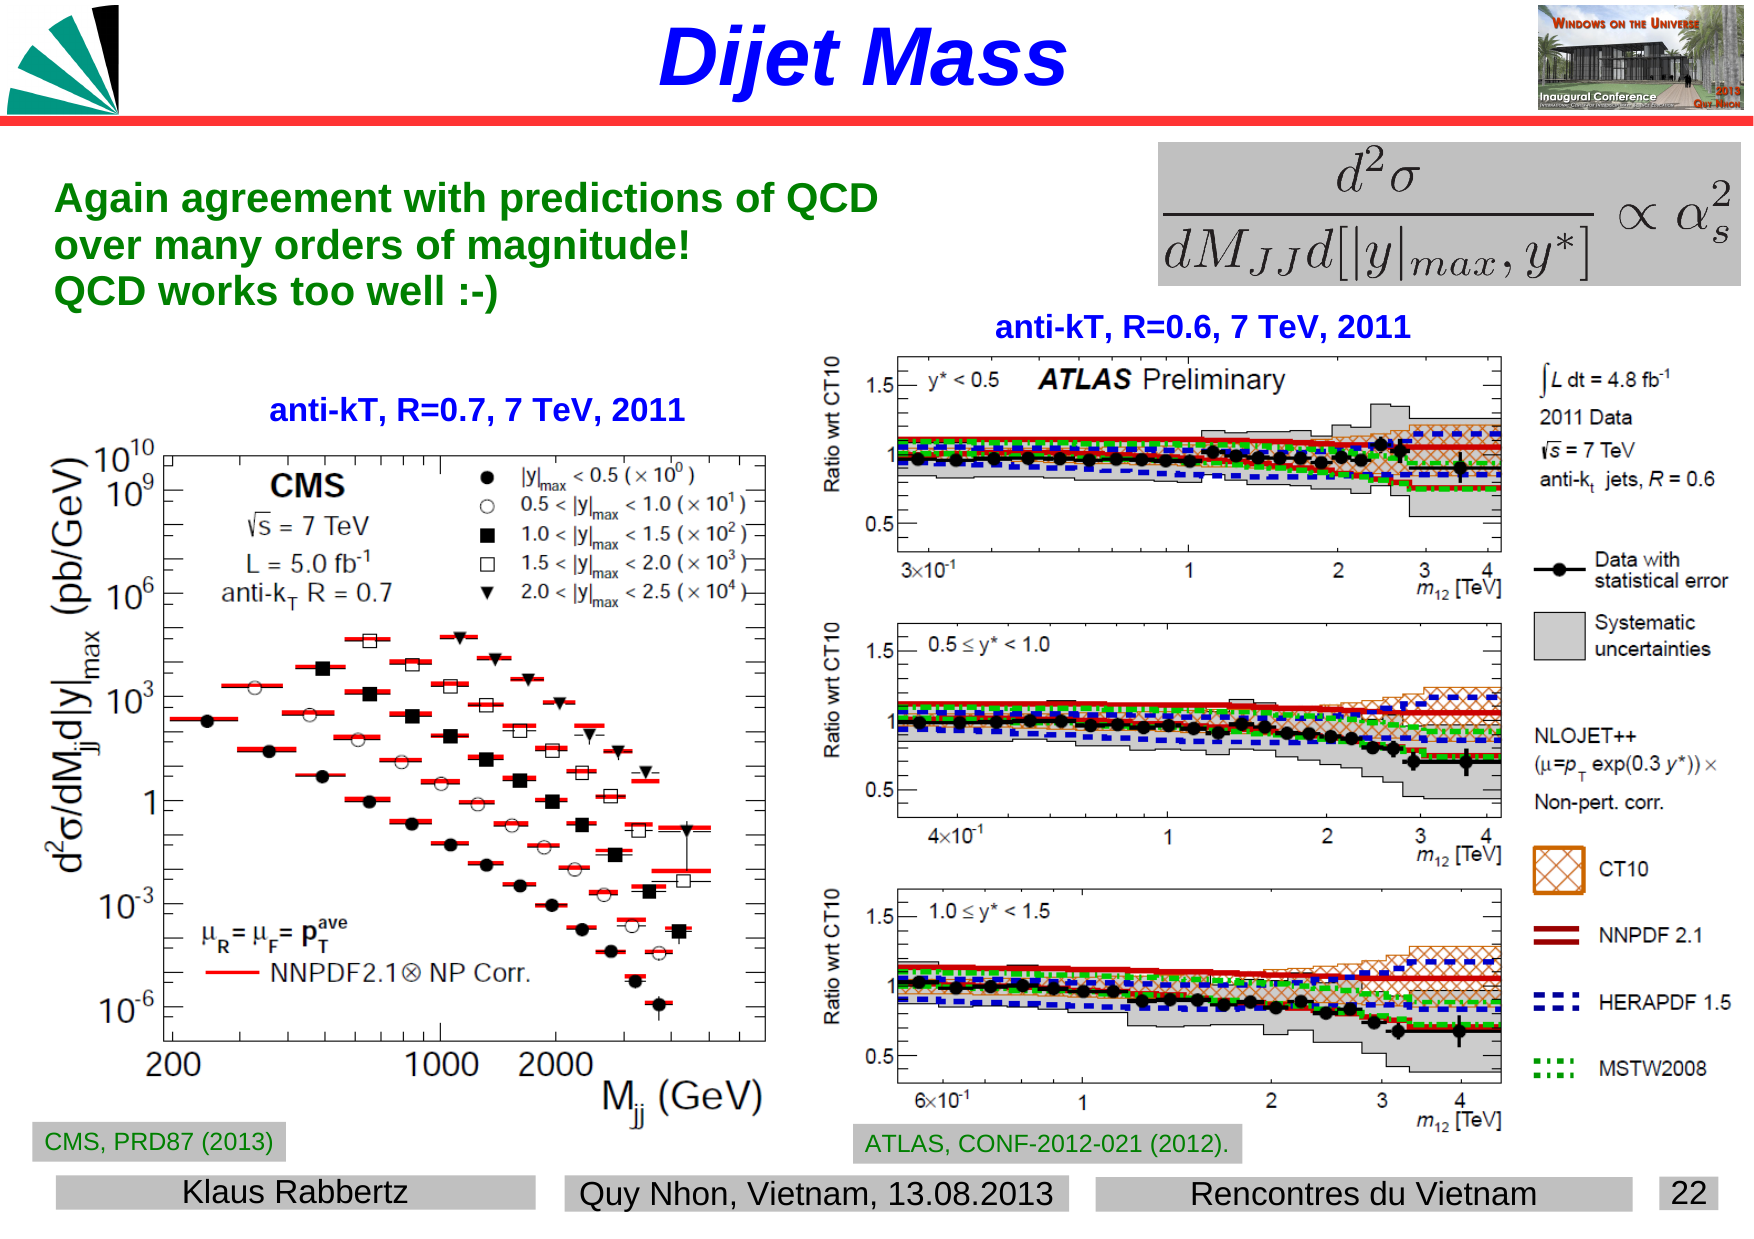

# Dijet Mass
Again agreement with predictions of QCD
over many orders of magnitude!
QCD works too well :-)
anti-kT, R=0.6, 7 TeV, 2011
anti-kT, R=0.7, 7 TeV, 2011
CMS, PRD87 (2013)
ATLAS, CONF-2012-021 (2012).